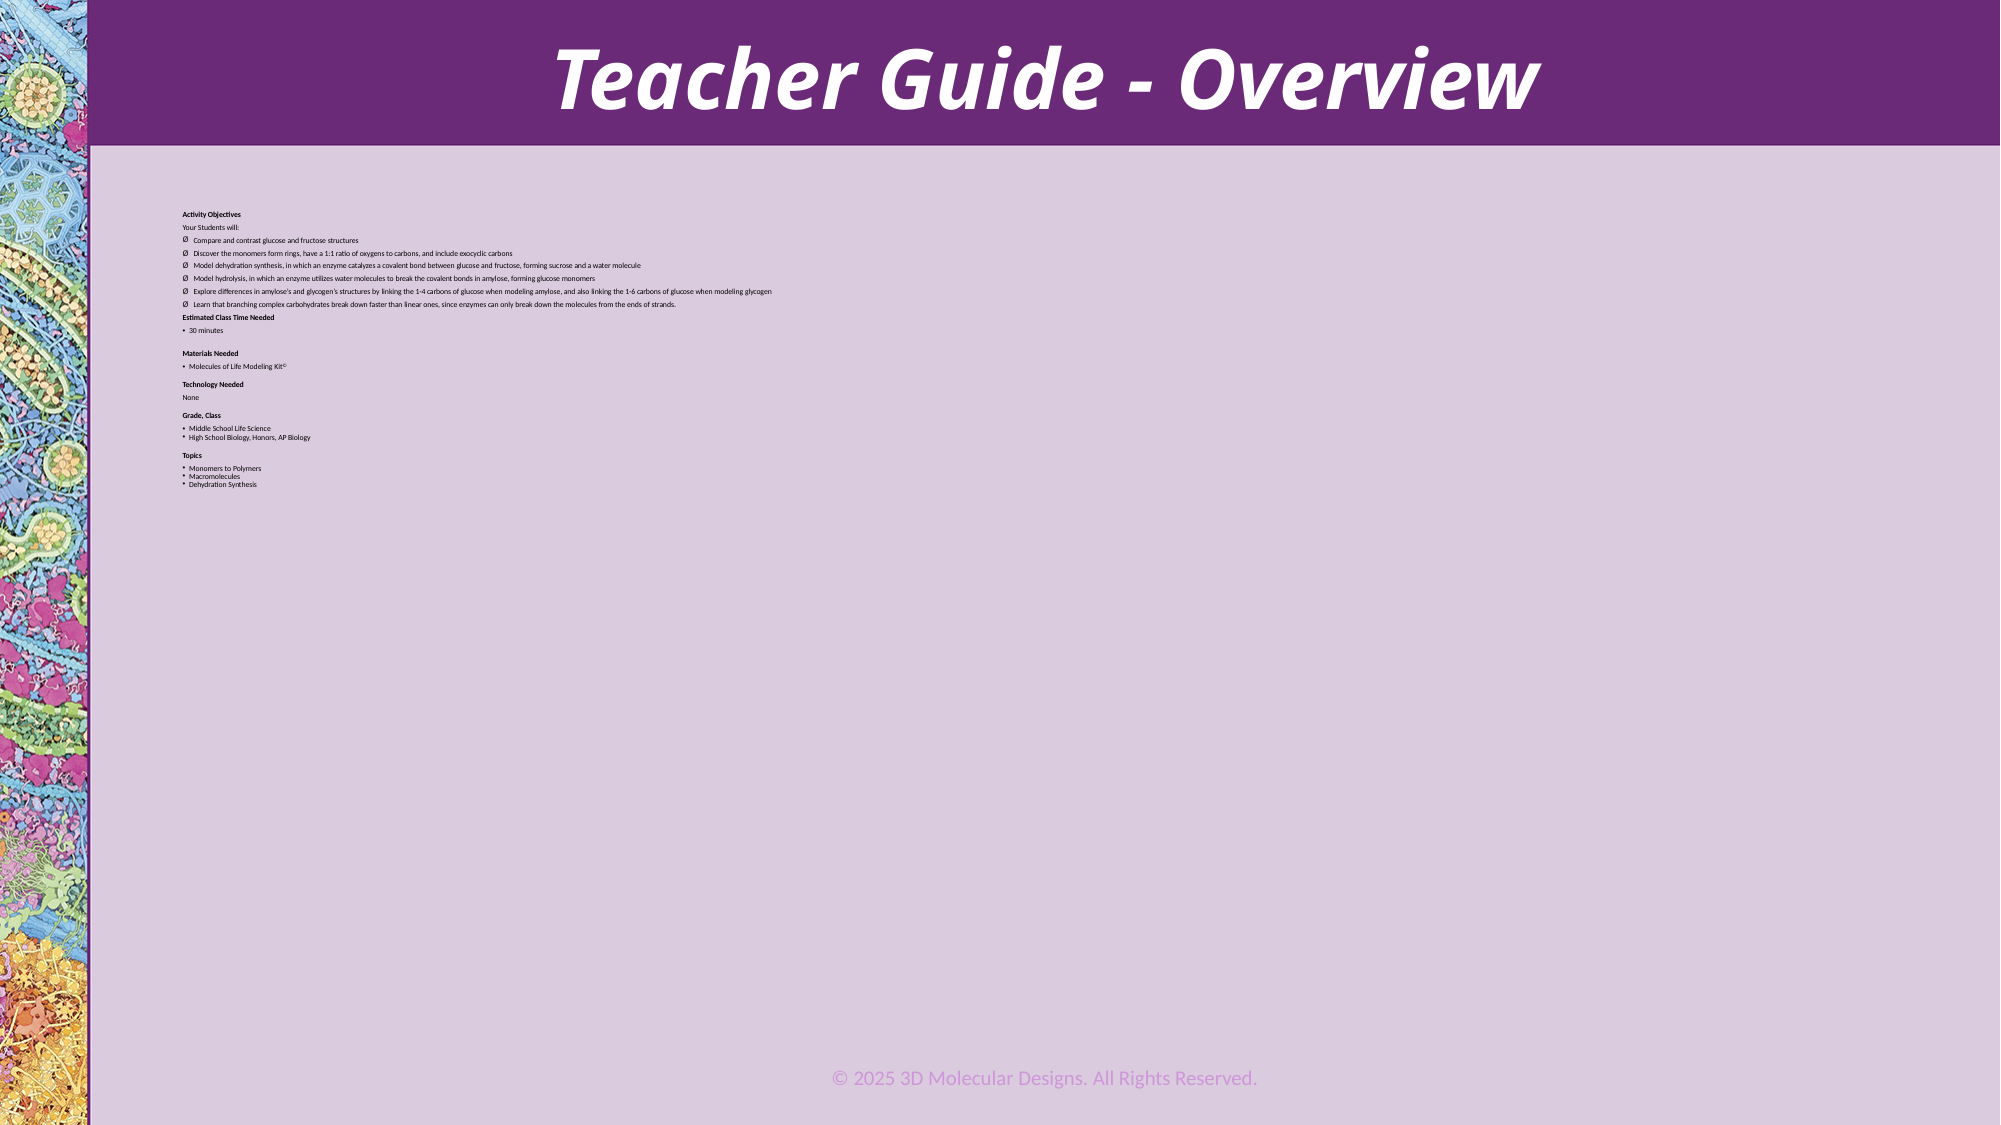

# Teacher Guide - Overview
Activity Objectives​​
Your Students will:​
Compare and contrast glucose and fructose structures
Discover the monomers form rings, have a 1:1 ratio of oxygens to carbons, and include exocyclic carbons
Model dehydration synthesis, in which an enzyme catalyzes a covalent bond between glucose and fructose, forming sucrose and a water molecule
Model hydrolysis, in which an enzyme utilizes water molecules to break the covalent bonds in amylose, forming glucose monomers
Explore differences in amylose’s and glycogen’s structures by linking the 1-4 carbons of glucose when modeling amylose, and also linking the 1-6 carbons of glucose when modeling glycogen
Learn that branching complex carbohydrates break down faster than linear ones, since enzymes can only break down the molecules from the ends of strands.
Estimated Class Time Needed
30 minutes
Materials Needed
Molecules of Life Modeling Kit©
Technology Needed
None
Grade, Class
Middle School Life Science
High School Biology, Honors, AP Biology
Topics
Monomers to Polymers
Macromolecules
Dehydration Synthesis